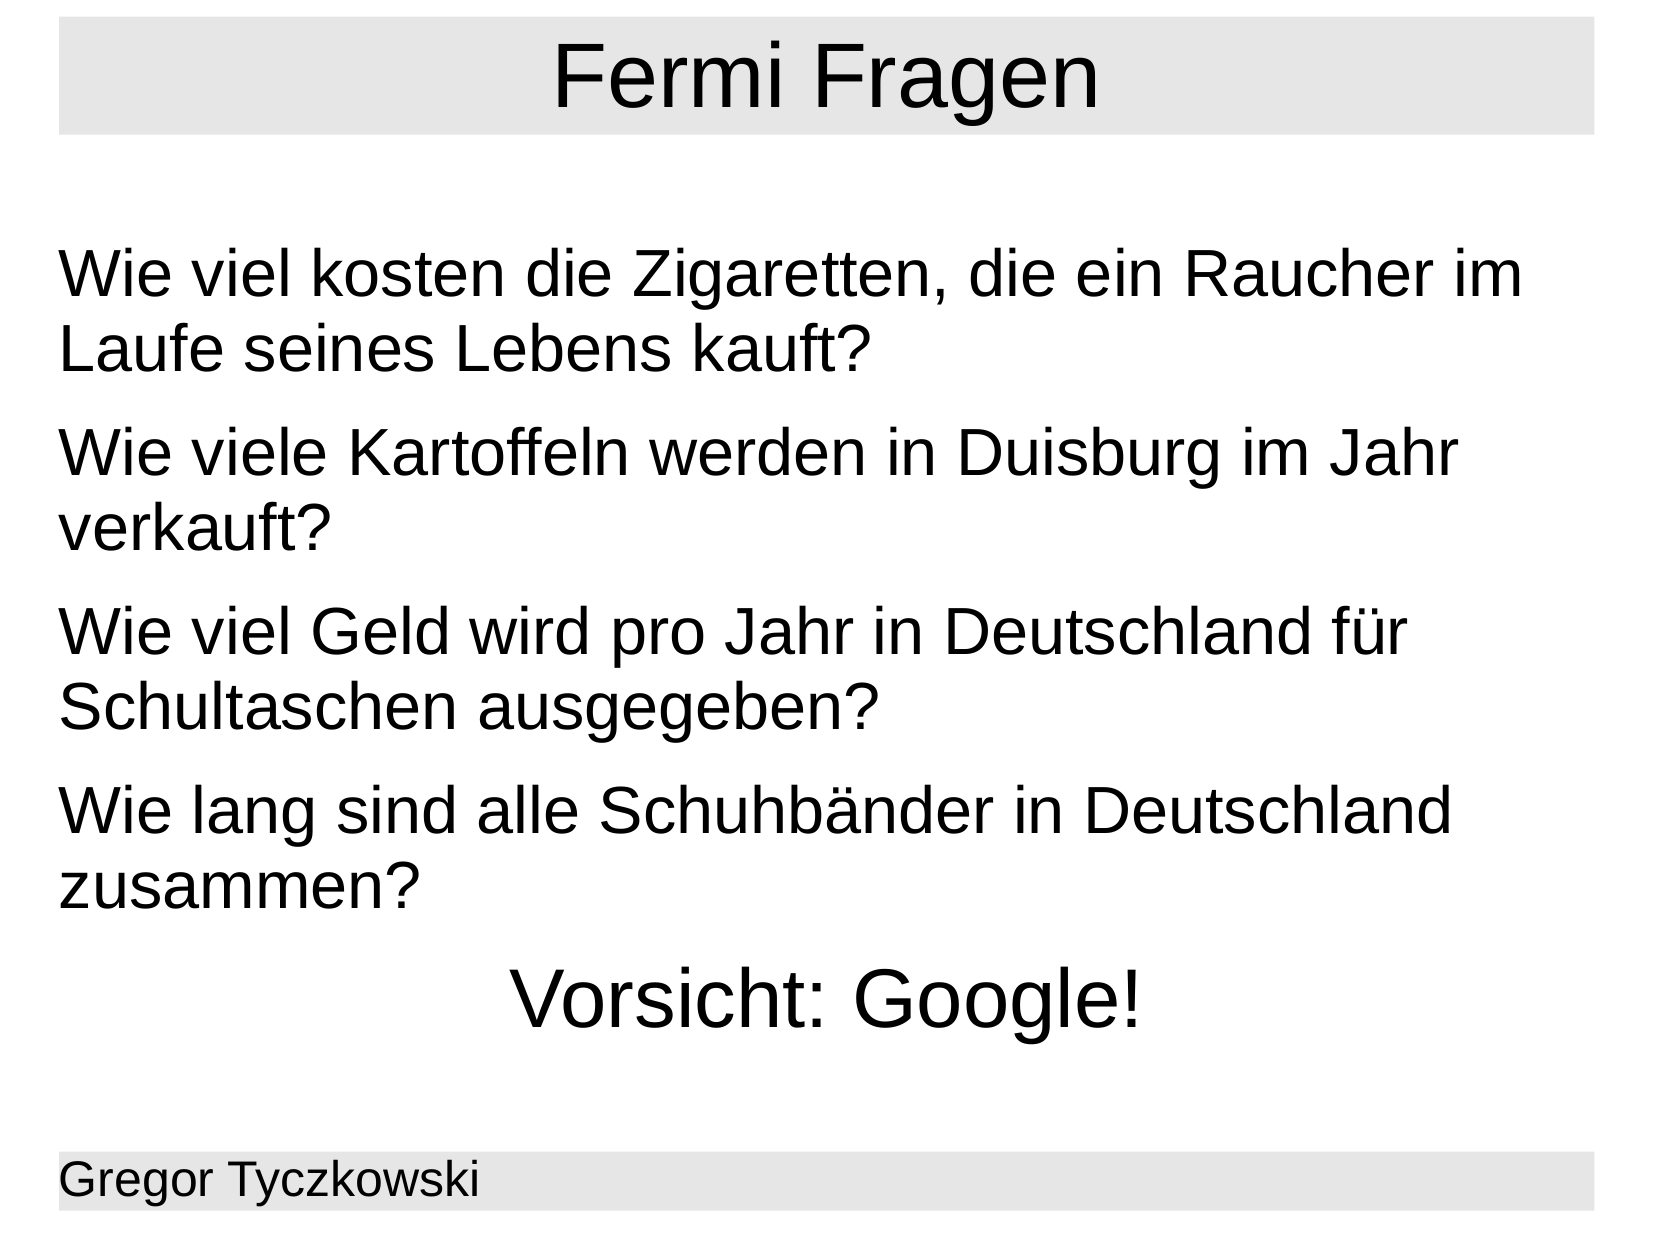

Fermi Fragen
Wie viel kosten die Zigaretten, die ein Raucher im Laufe seines Lebens kauft?
Wie viele Kartoffeln werden in Duisburg im Jahr verkauft?
Wie viel Geld wird pro Jahr in Deutschland für Schultaschen ausgegeben?
Wie lang sind alle Schuhbänder in Deutschland zusammen?
Vorsicht: Google!
# Gregor Tyczkowski